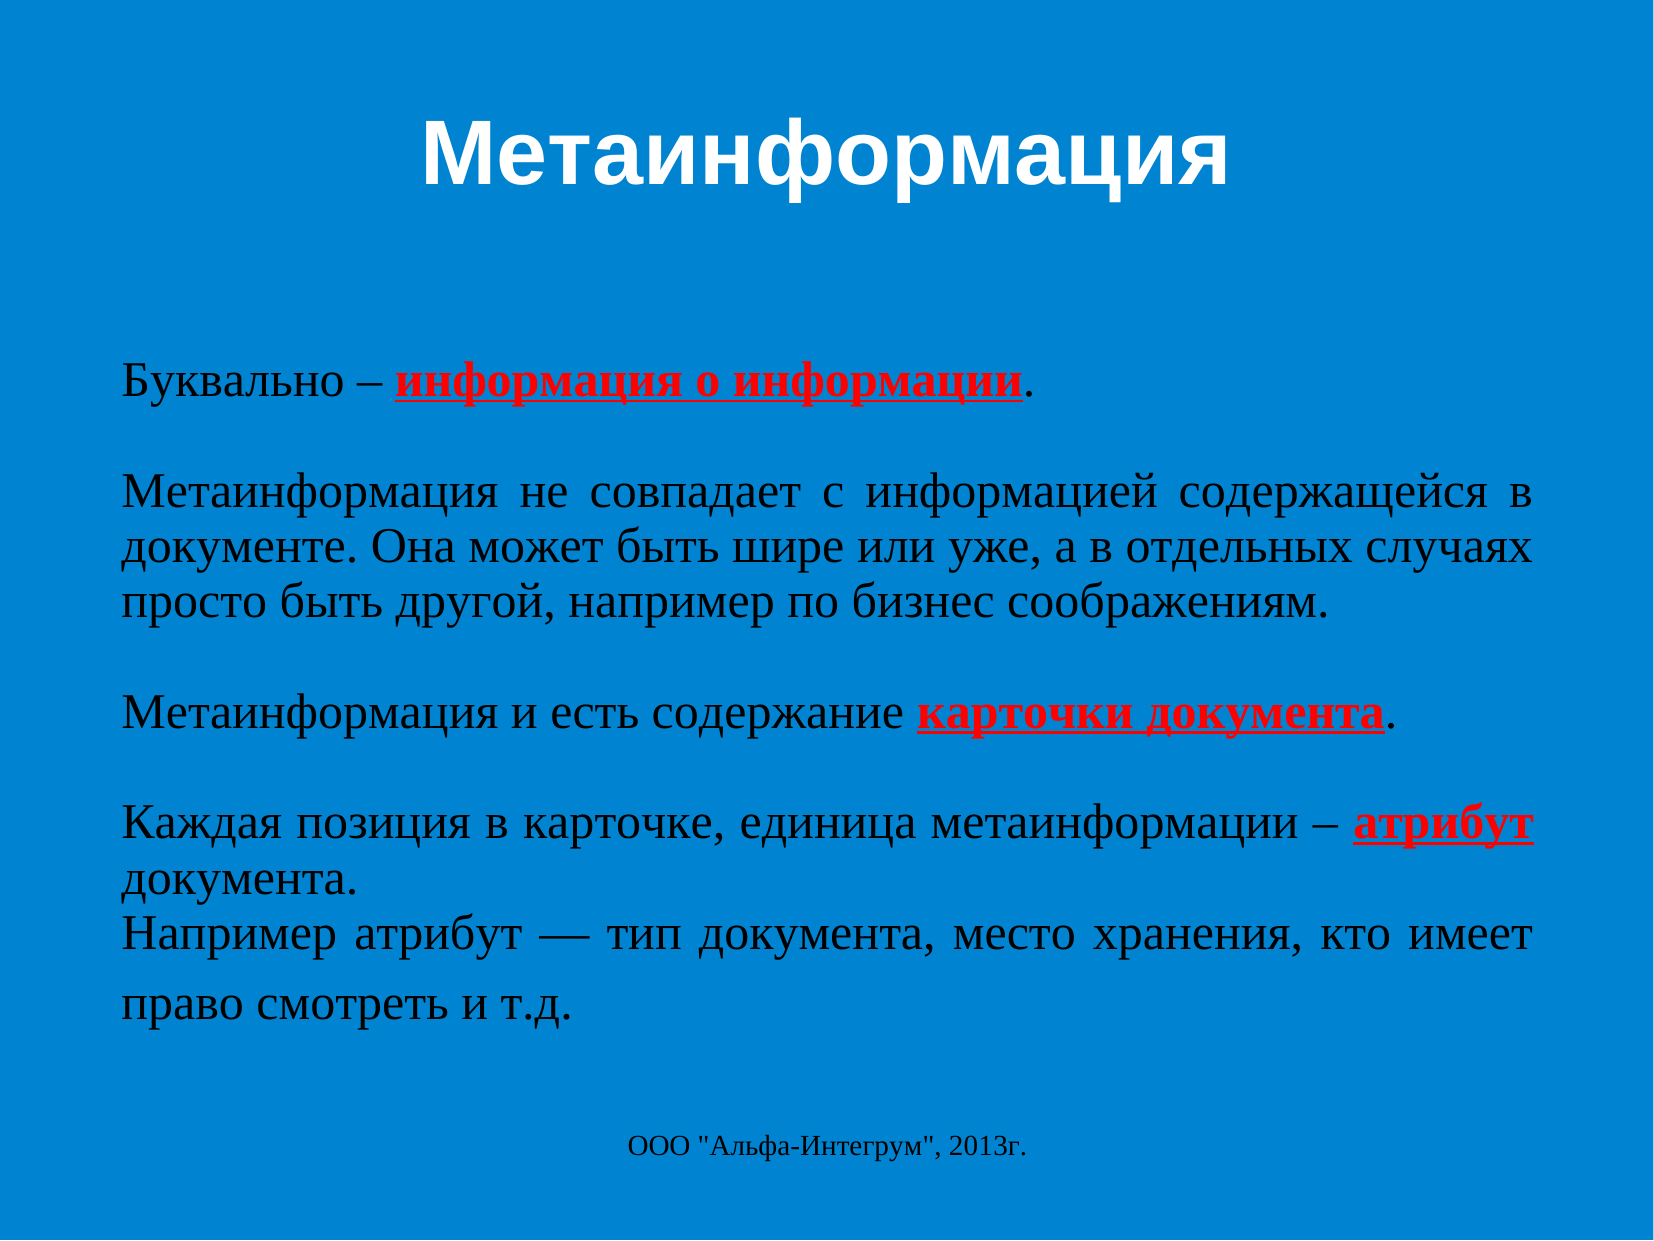

# Метаинформация
Буквально – информация о информации.
Метаинформация не совпадает с информацией содержащейся в документе. Она может быть шире или уже, а в отдельных случаях просто быть другой, например по бизнес соображениям.
Метаинформация и есть содержание карточки документа.
Каждая позиция в карточке, единица метаинформации – атрибут документа.
Например атрибут — тип документа, место хранения, кто имеет право смотреть и т.д.
ООО "Альфа-Интегрум", 2013г.